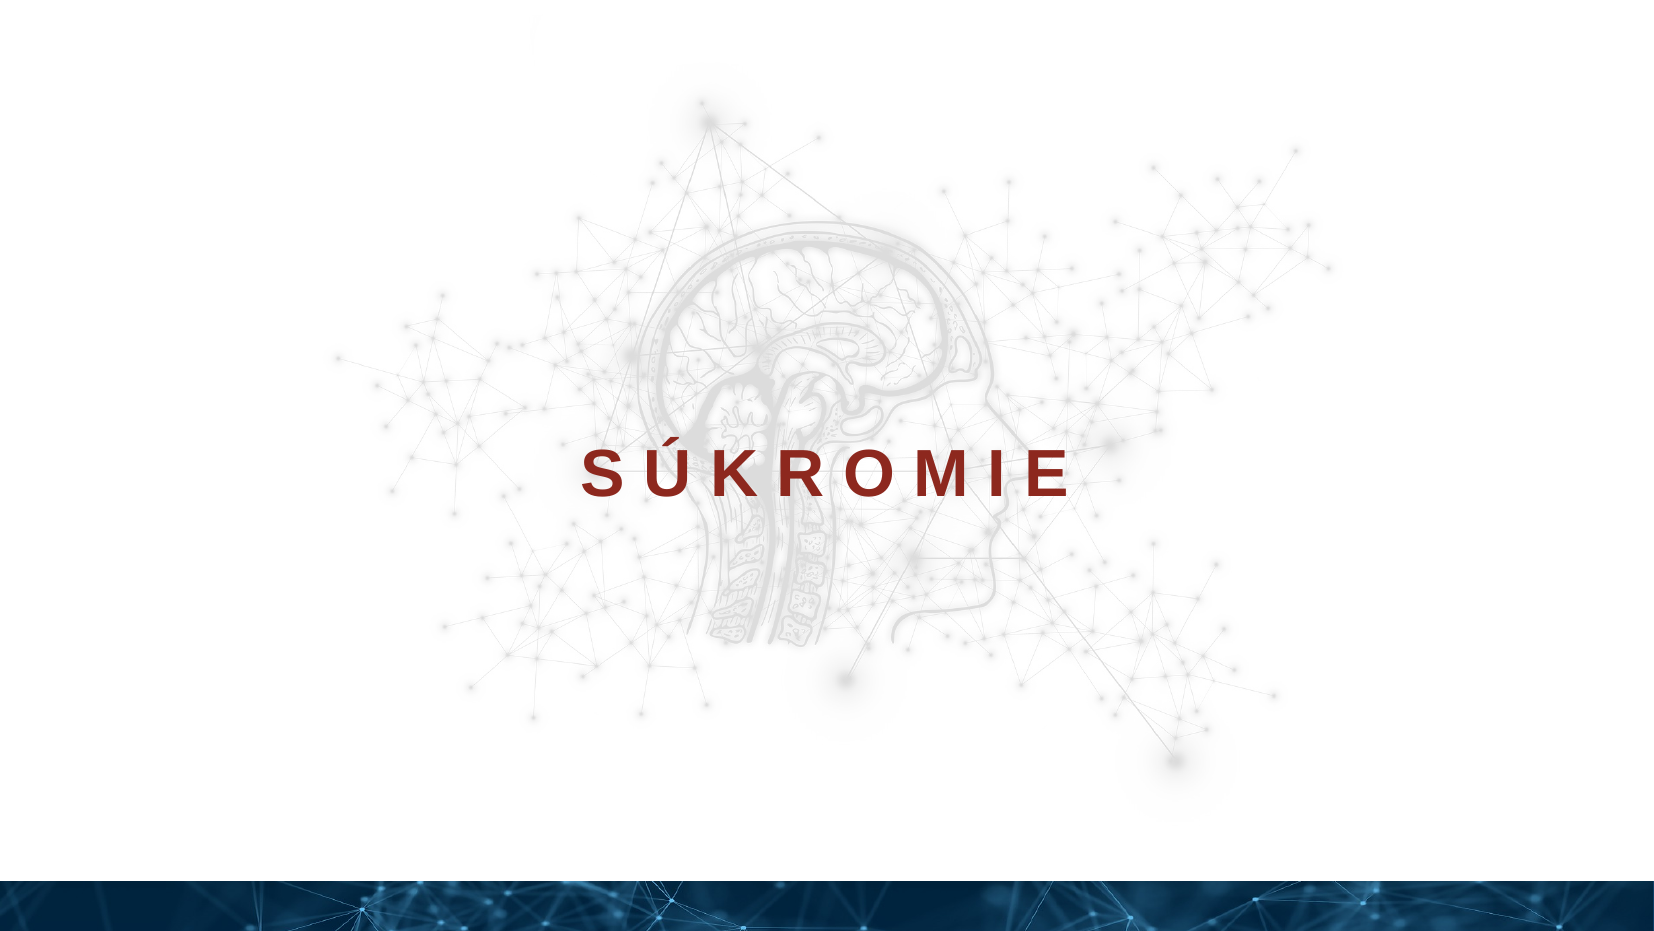

# S Ú K R O M I E